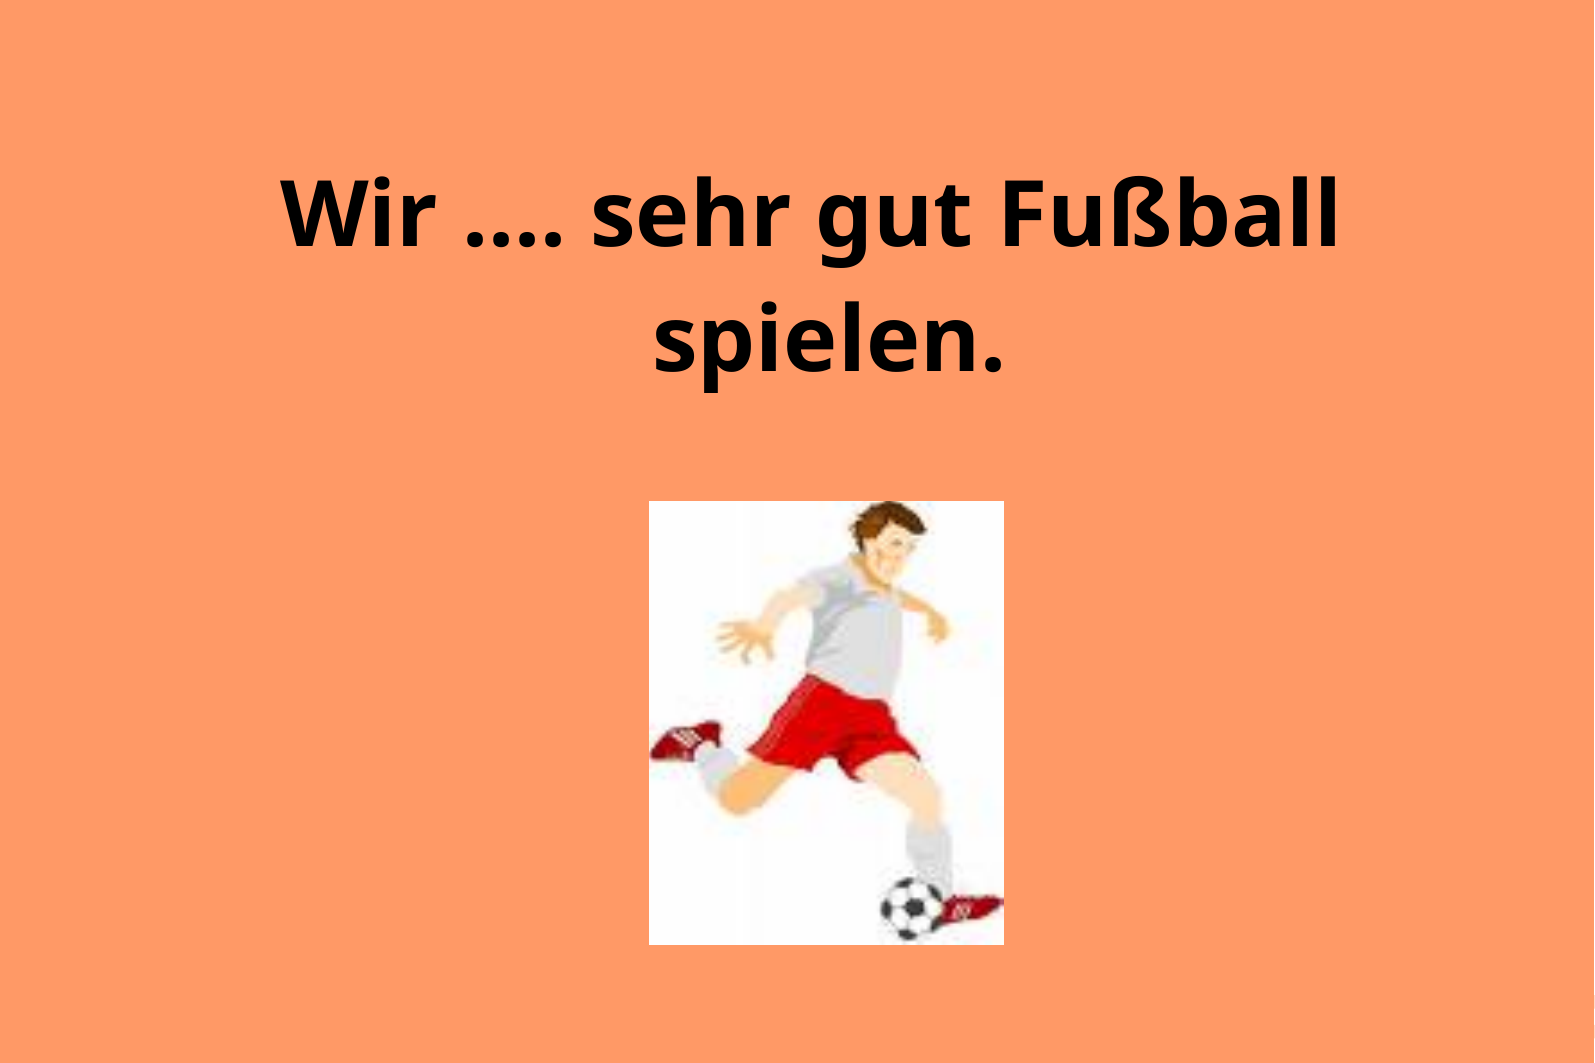

Wir .... sehr gut Fußball spielen.
#